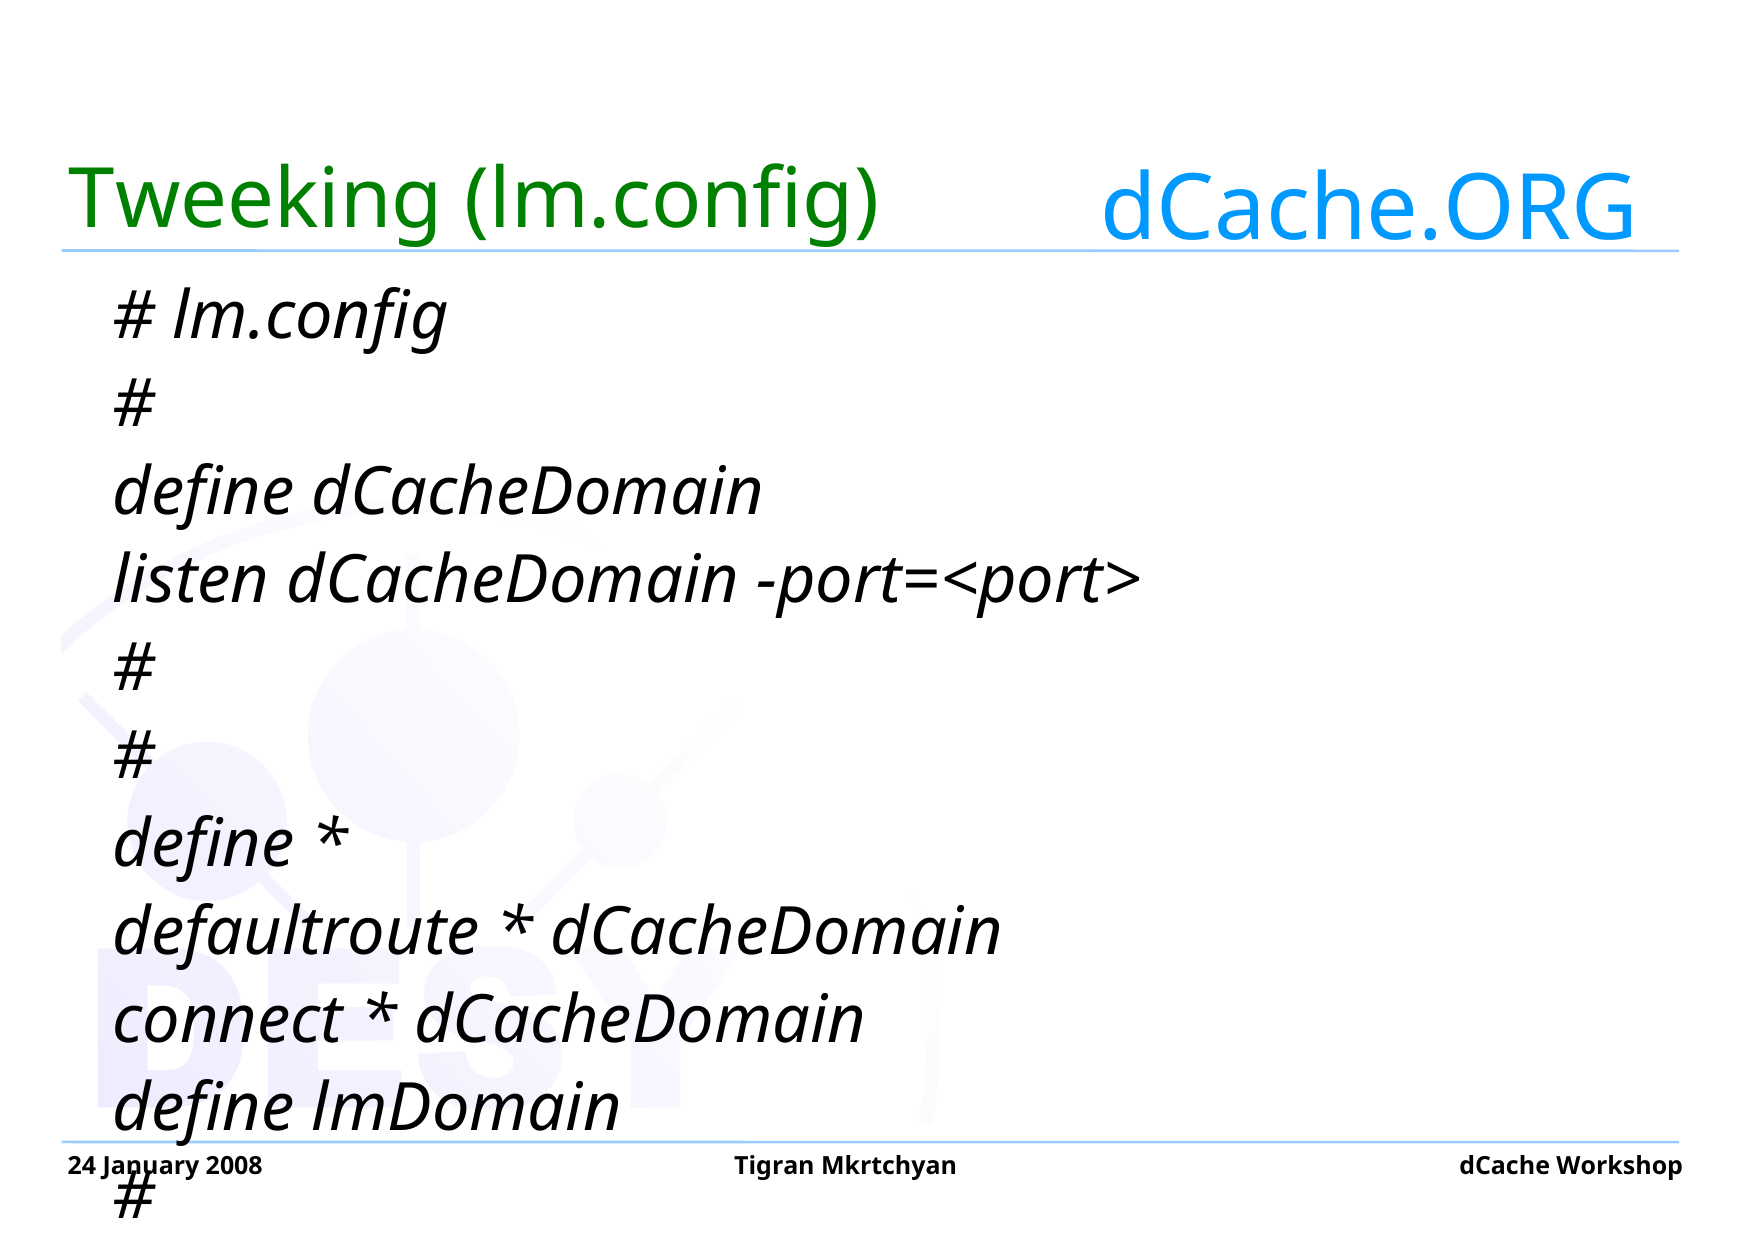

Tweeking (lm.config)
# lm.config
#
define dCacheDomain
listen dCacheDomain -port=<port>
#
#
define *
defaultroute * dCacheDomain
connect * dCacheDomain
define lmDomain
#